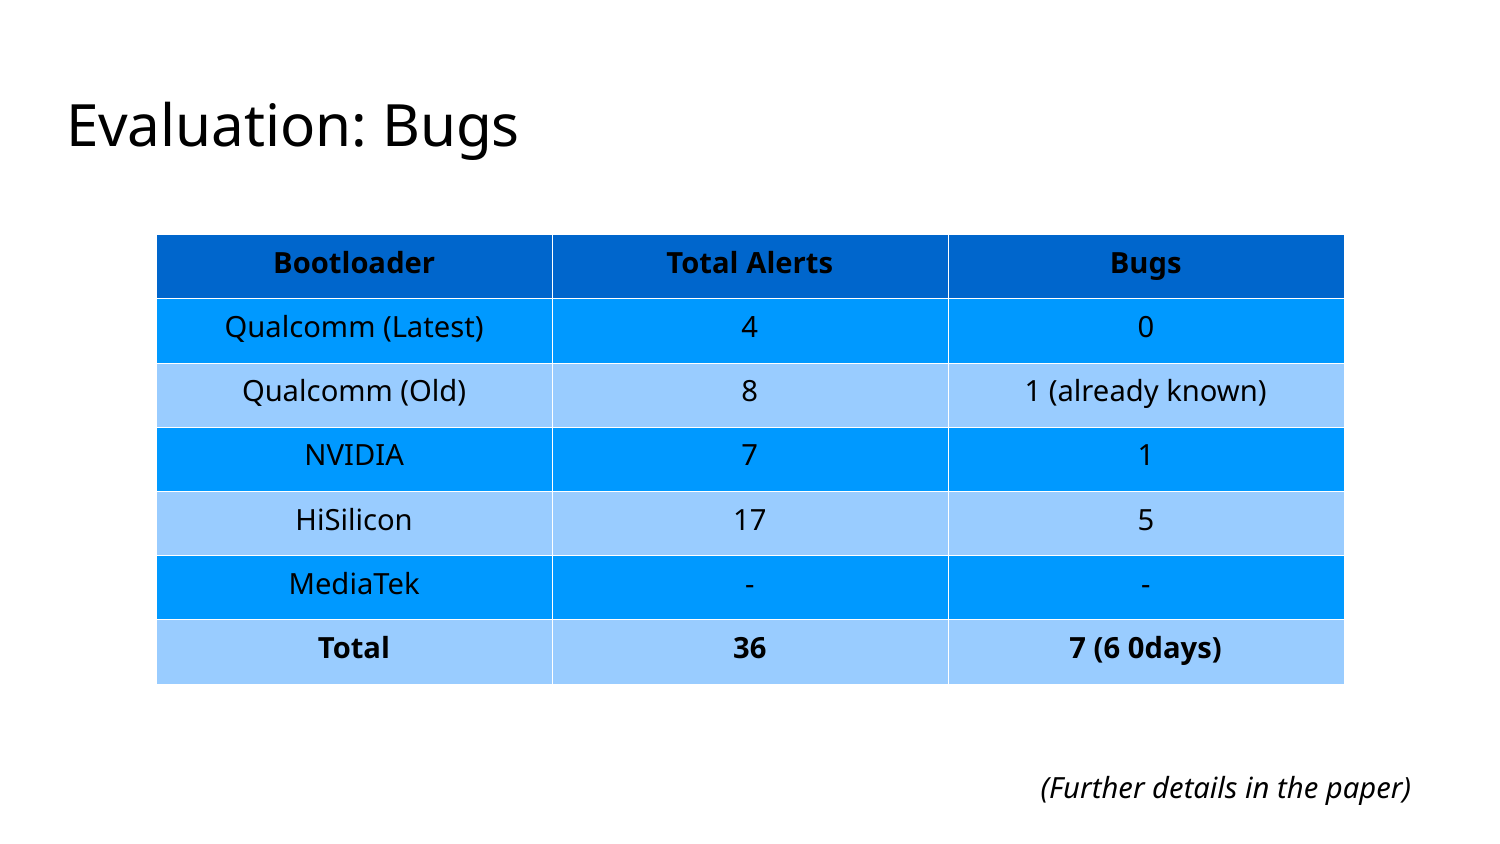

# Evaluation: Bugs
| Bootloader | Total Alerts | Bugs |
| --- | --- | --- |
| Qualcomm (Latest) | 4 | 0 |
| Qualcomm (Old) | 8 | 1 (already known) |
| NVIDIA | 7 | 1 |
| HiSilicon | 17 | 5 |
| MediaTek | - | - |
| Total | 36 | 7 (6 0days) |
(Further details in the paper)